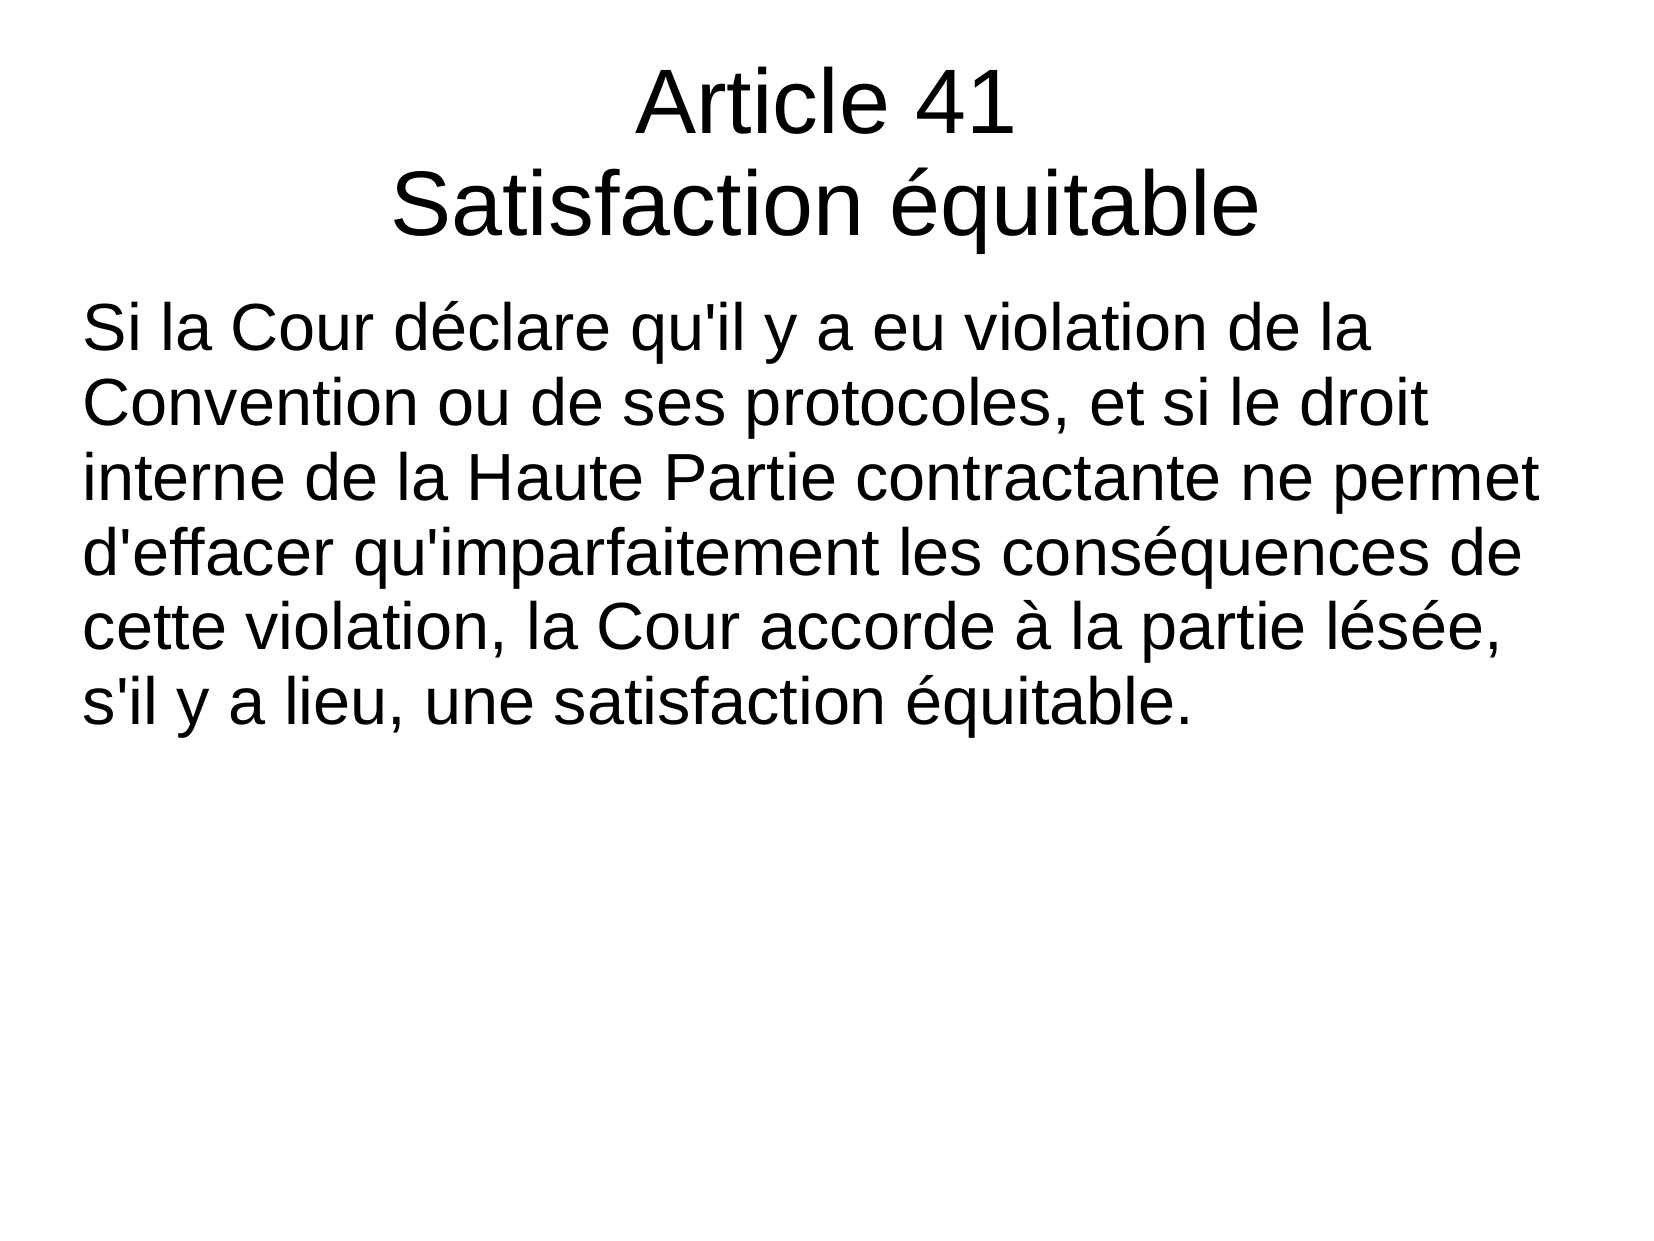

# Article 41 Satisfaction équitable
Si la Cour déclare qu'il y a eu violation de la Convention ou de ses protocoles, et si le droit interne de la Haute Partie contractante ne permet d'effacer qu'imparfaitement les conséquences de cette violation, la Cour accorde à la partie lésée, s'il y a lieu, une satisfaction équitable.